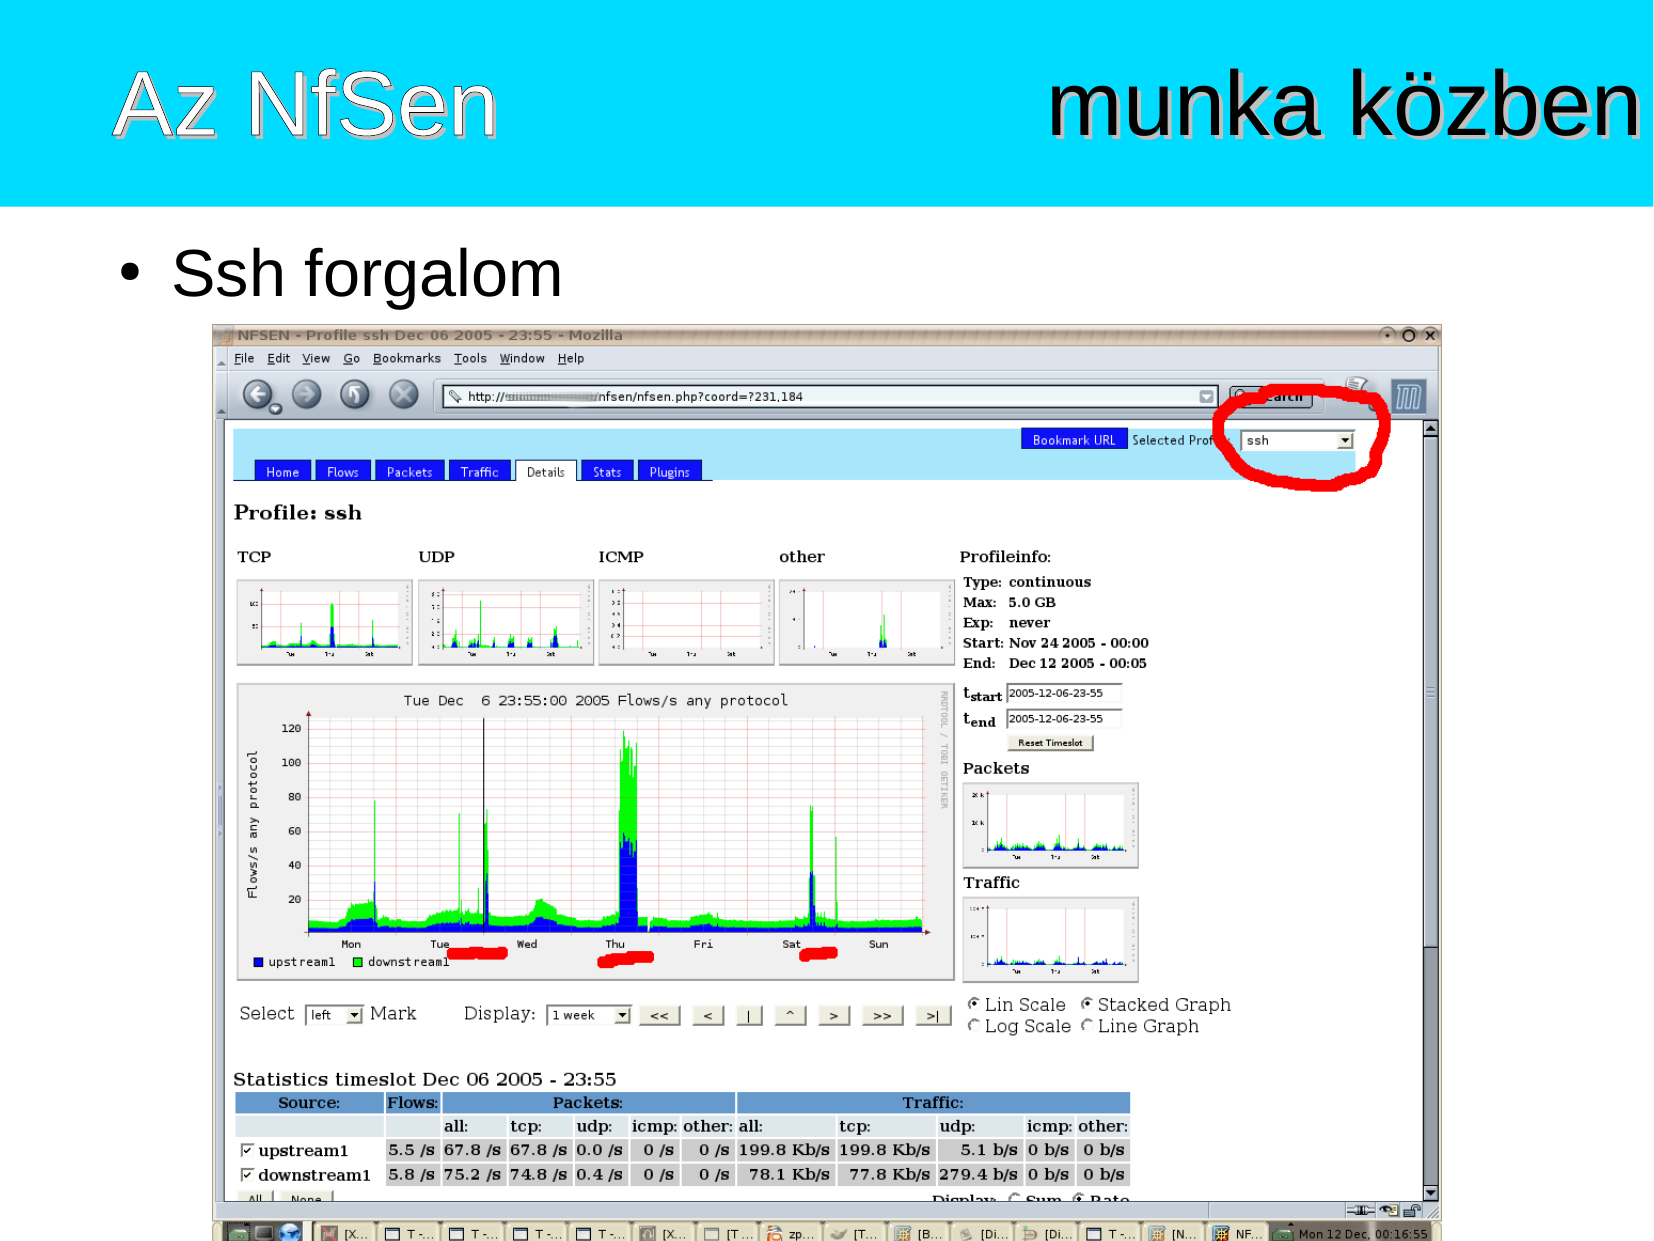

Az NfSen	munka közben
# Ssh forgalom